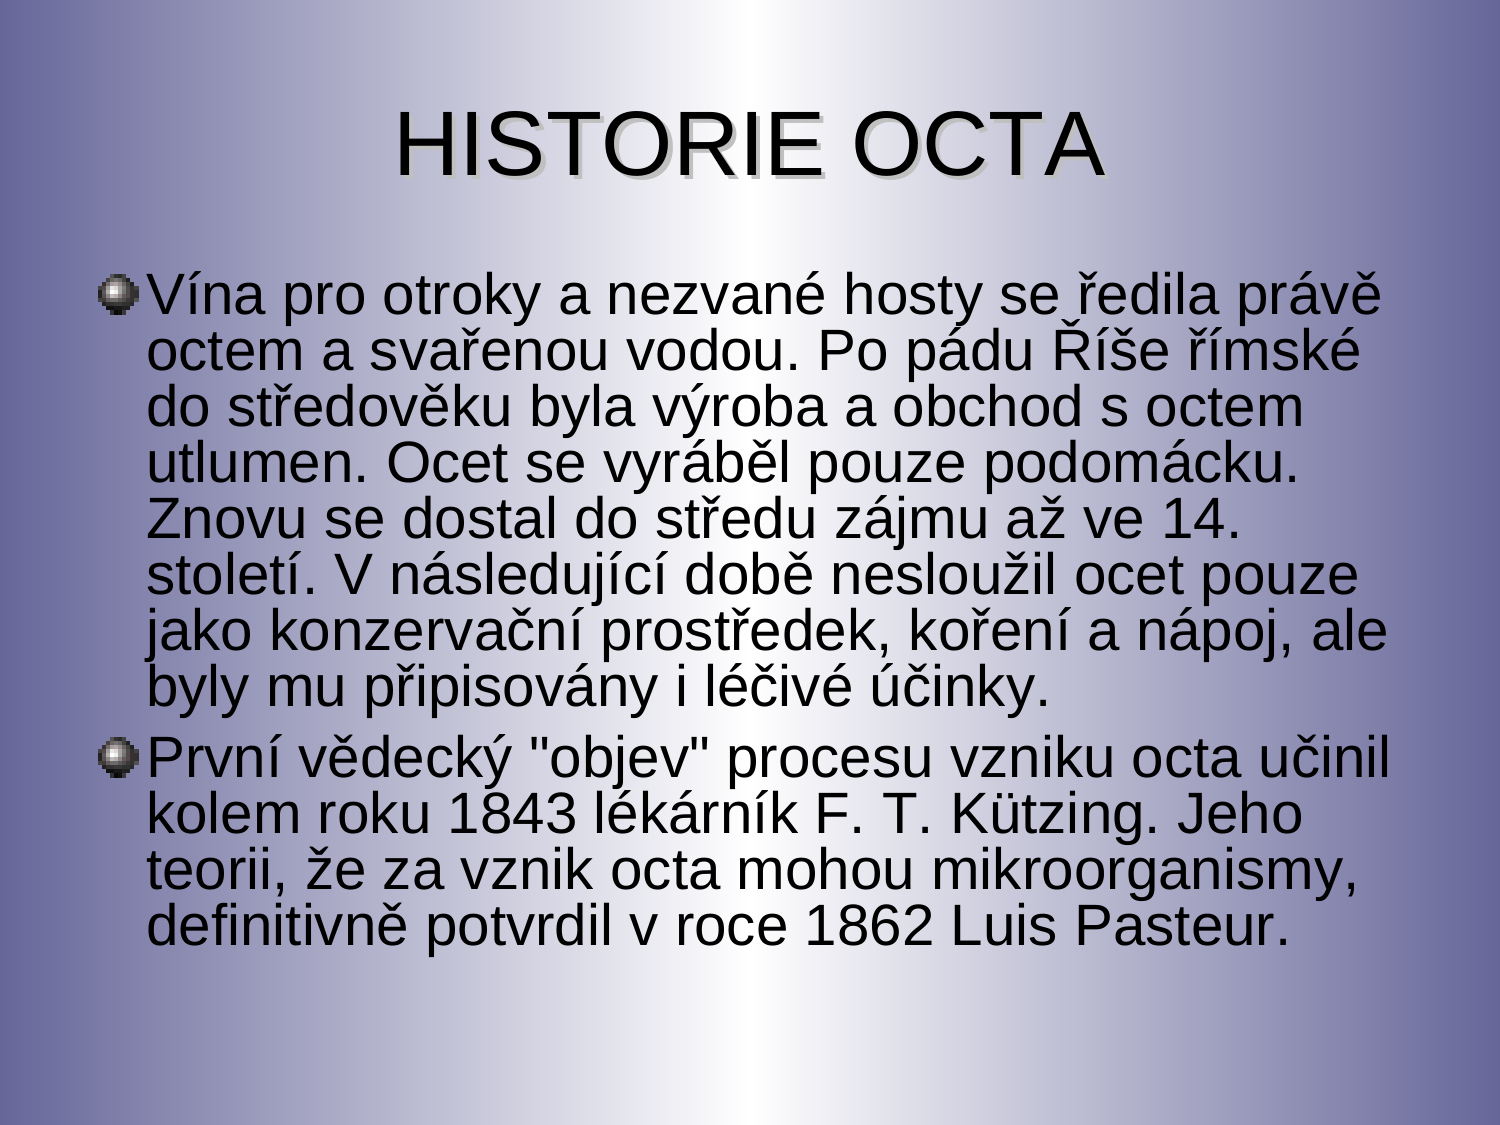

# HISTORIE OCTA
Vína pro otroky a nezvané hosty se ředila právě octem a svařenou vodou. Po pádu Říše římské do středověku byla výroba a obchod s octem utlumen. Ocet se vyráběl pouze podomácku. Znovu se dostal do středu zájmu až ve 14. století. V následující době nesloužil ocet pouze jako konzervační prostředek, koření a nápoj, ale byly mu připisovány i léčivé účinky.
První vědecký "objev" procesu vzniku octa učinil kolem roku 1843 lékárník F. T. Kützing. Jeho teorii, že za vznik octa mohou mikroorganismy, definitivně potvrdil v roce 1862 Luis Pasteur.